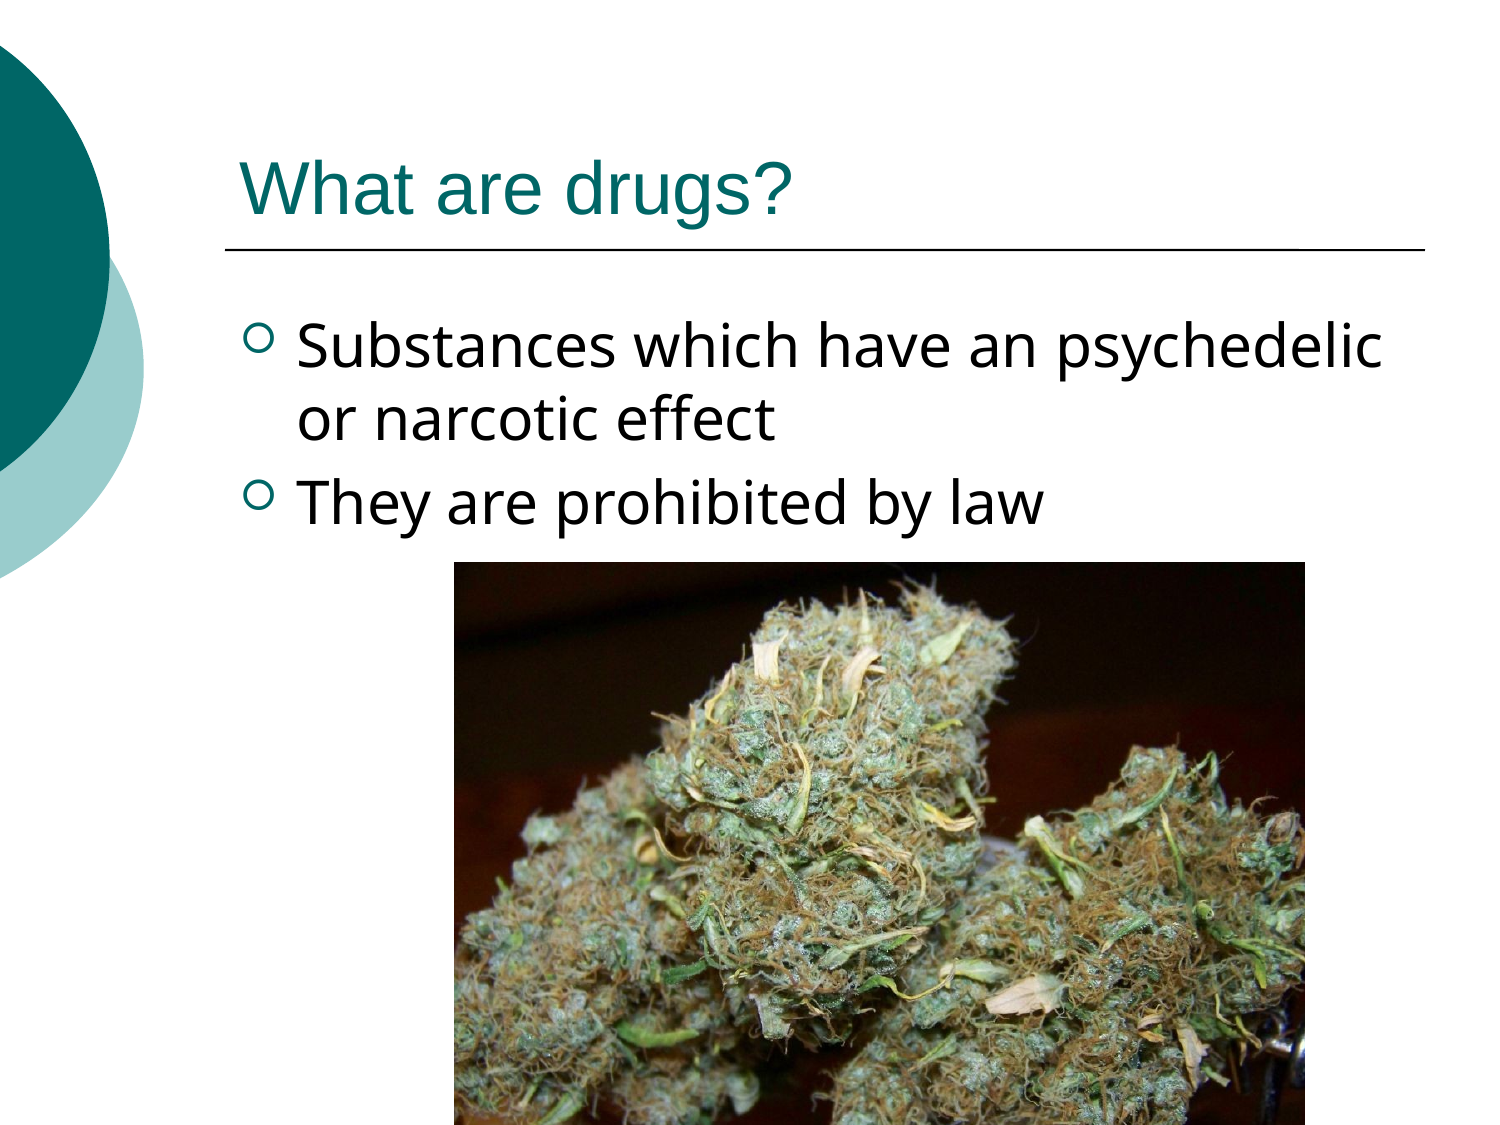

# What are drugs?
Substances which have an psychedelic or narcotic effect
They are prohibited by law